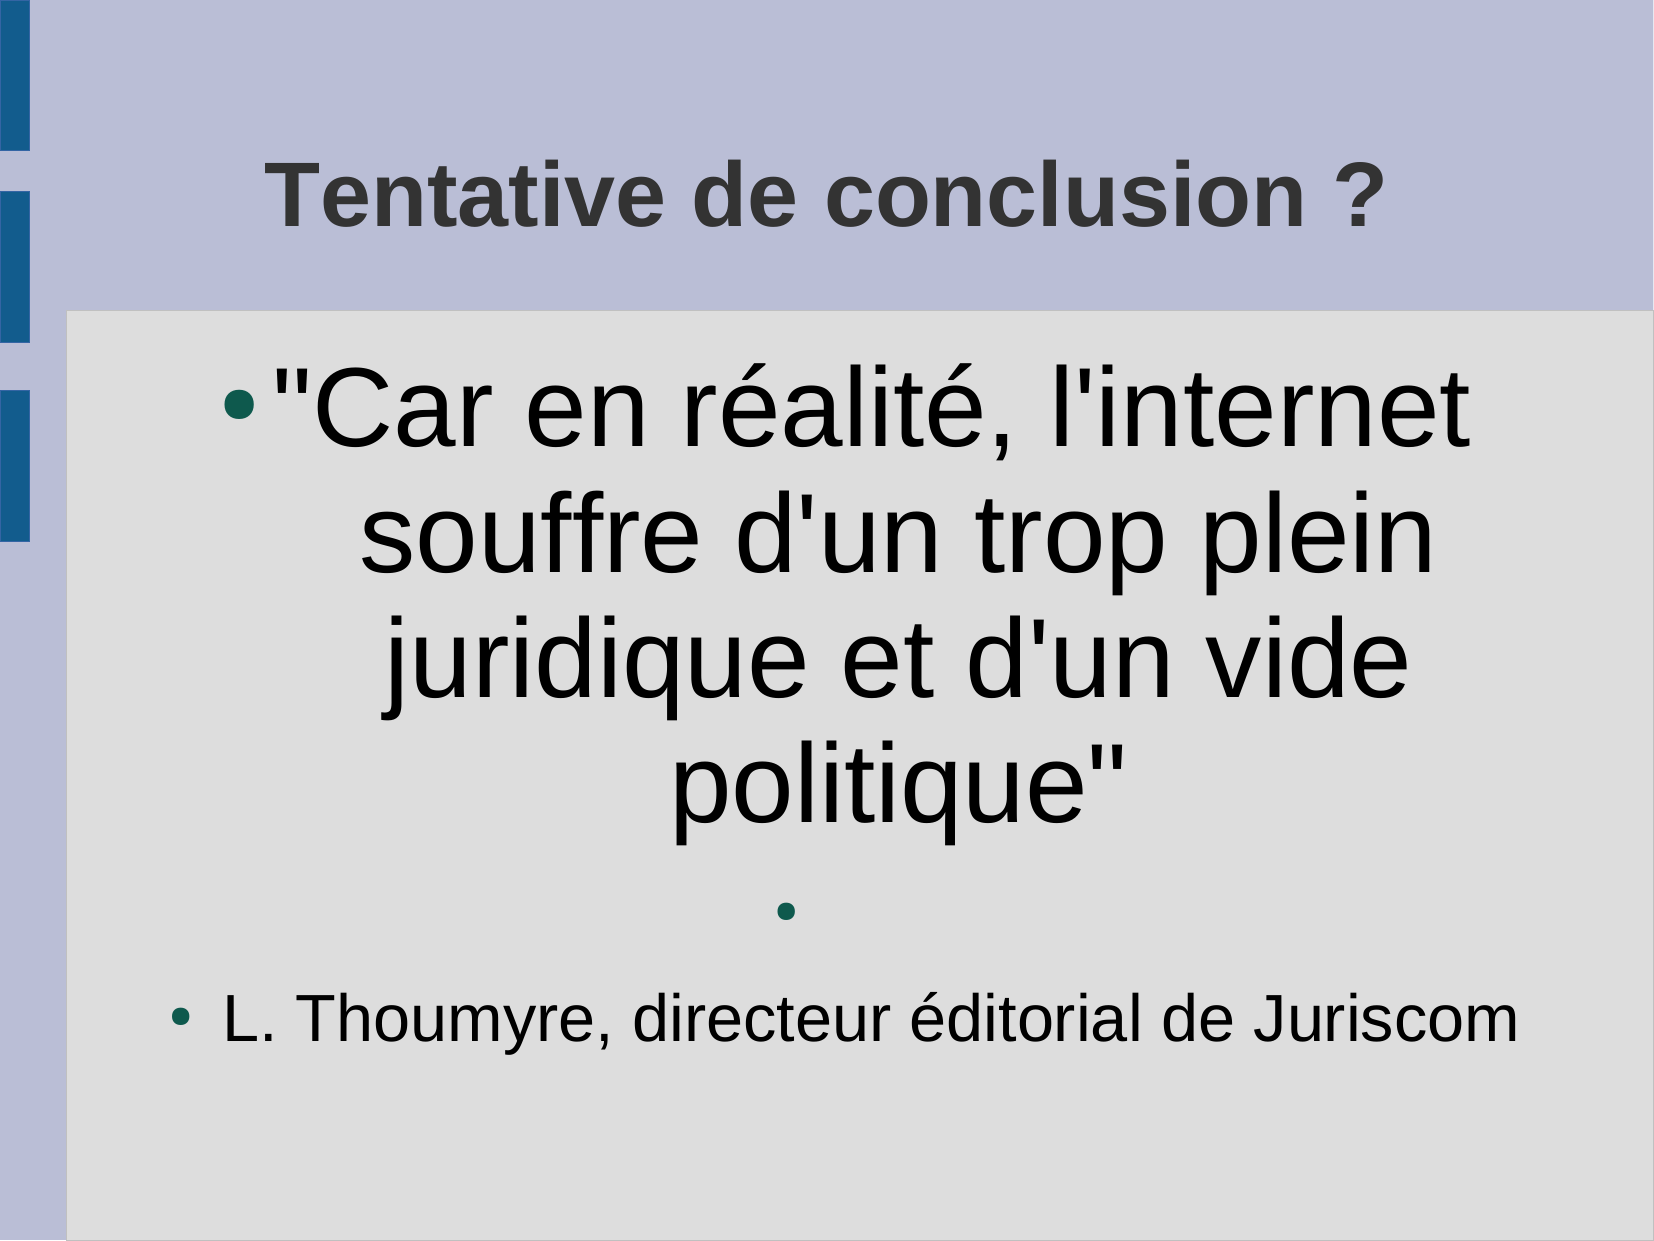

# Tentative de conclusion ?
"Car en réalité, l'internet souffre d'un trop plein juridique et d'un vide politique"
L. Thoumyre, directeur éditorial de Juriscom